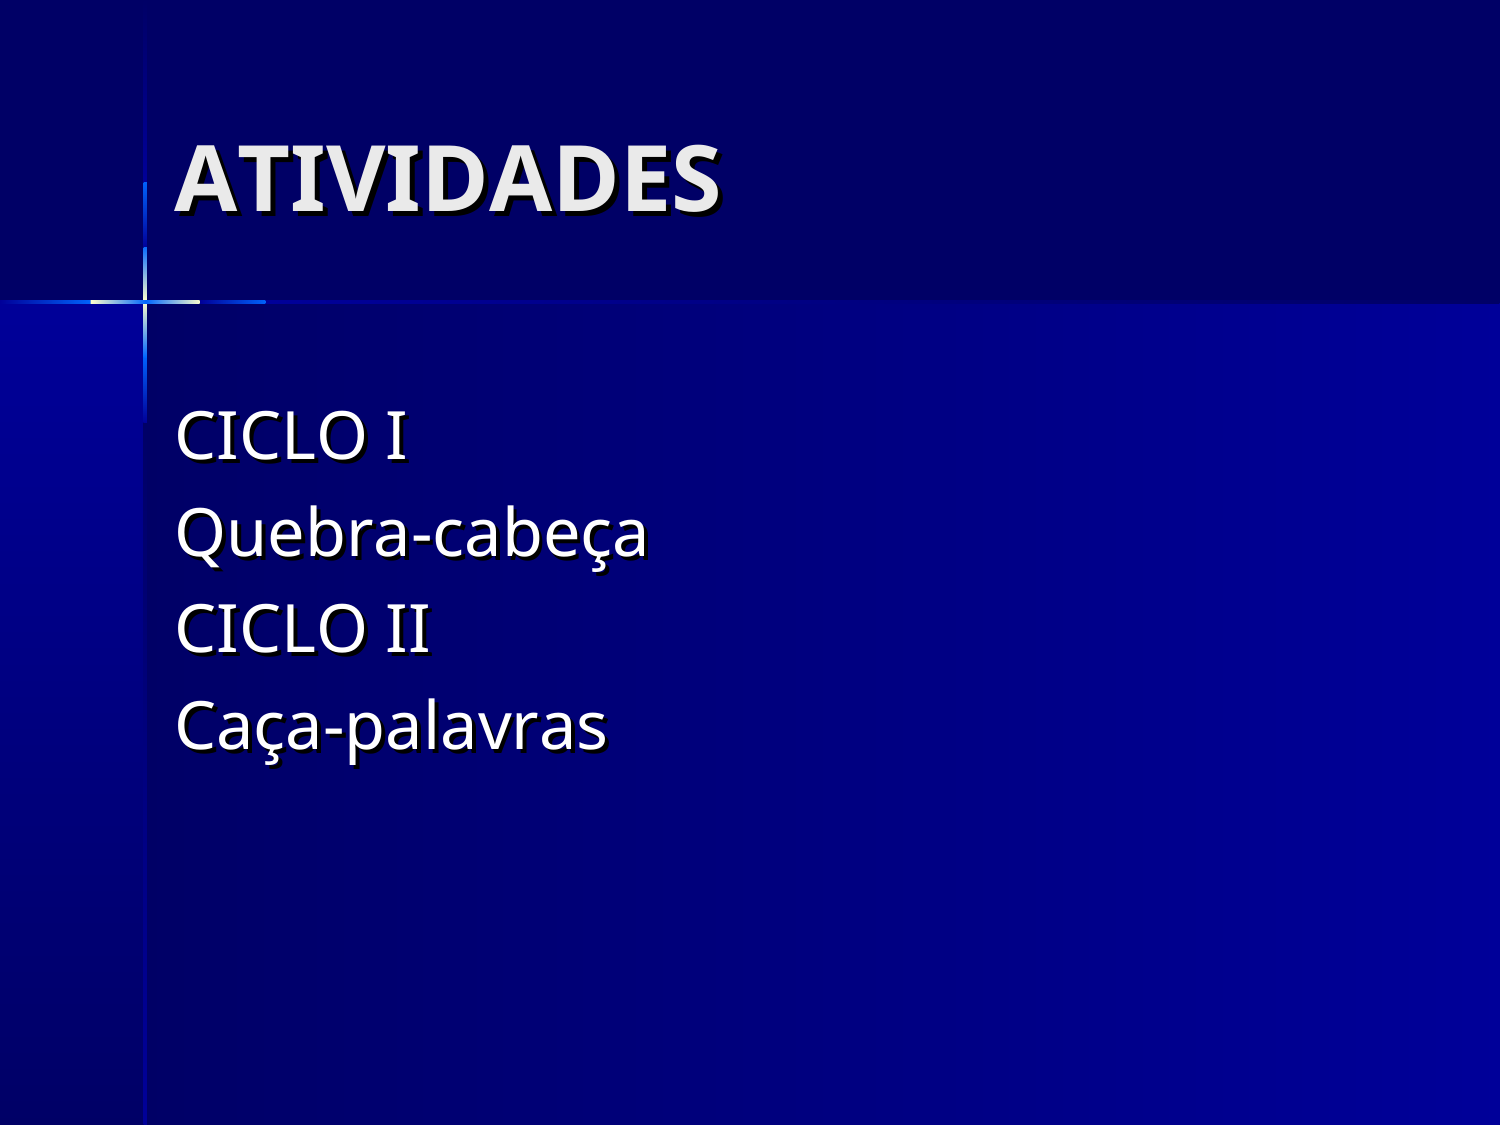

# ATIVIDADES
CICLO I
Quebra-cabeça
CICLO II
Caça-palavras